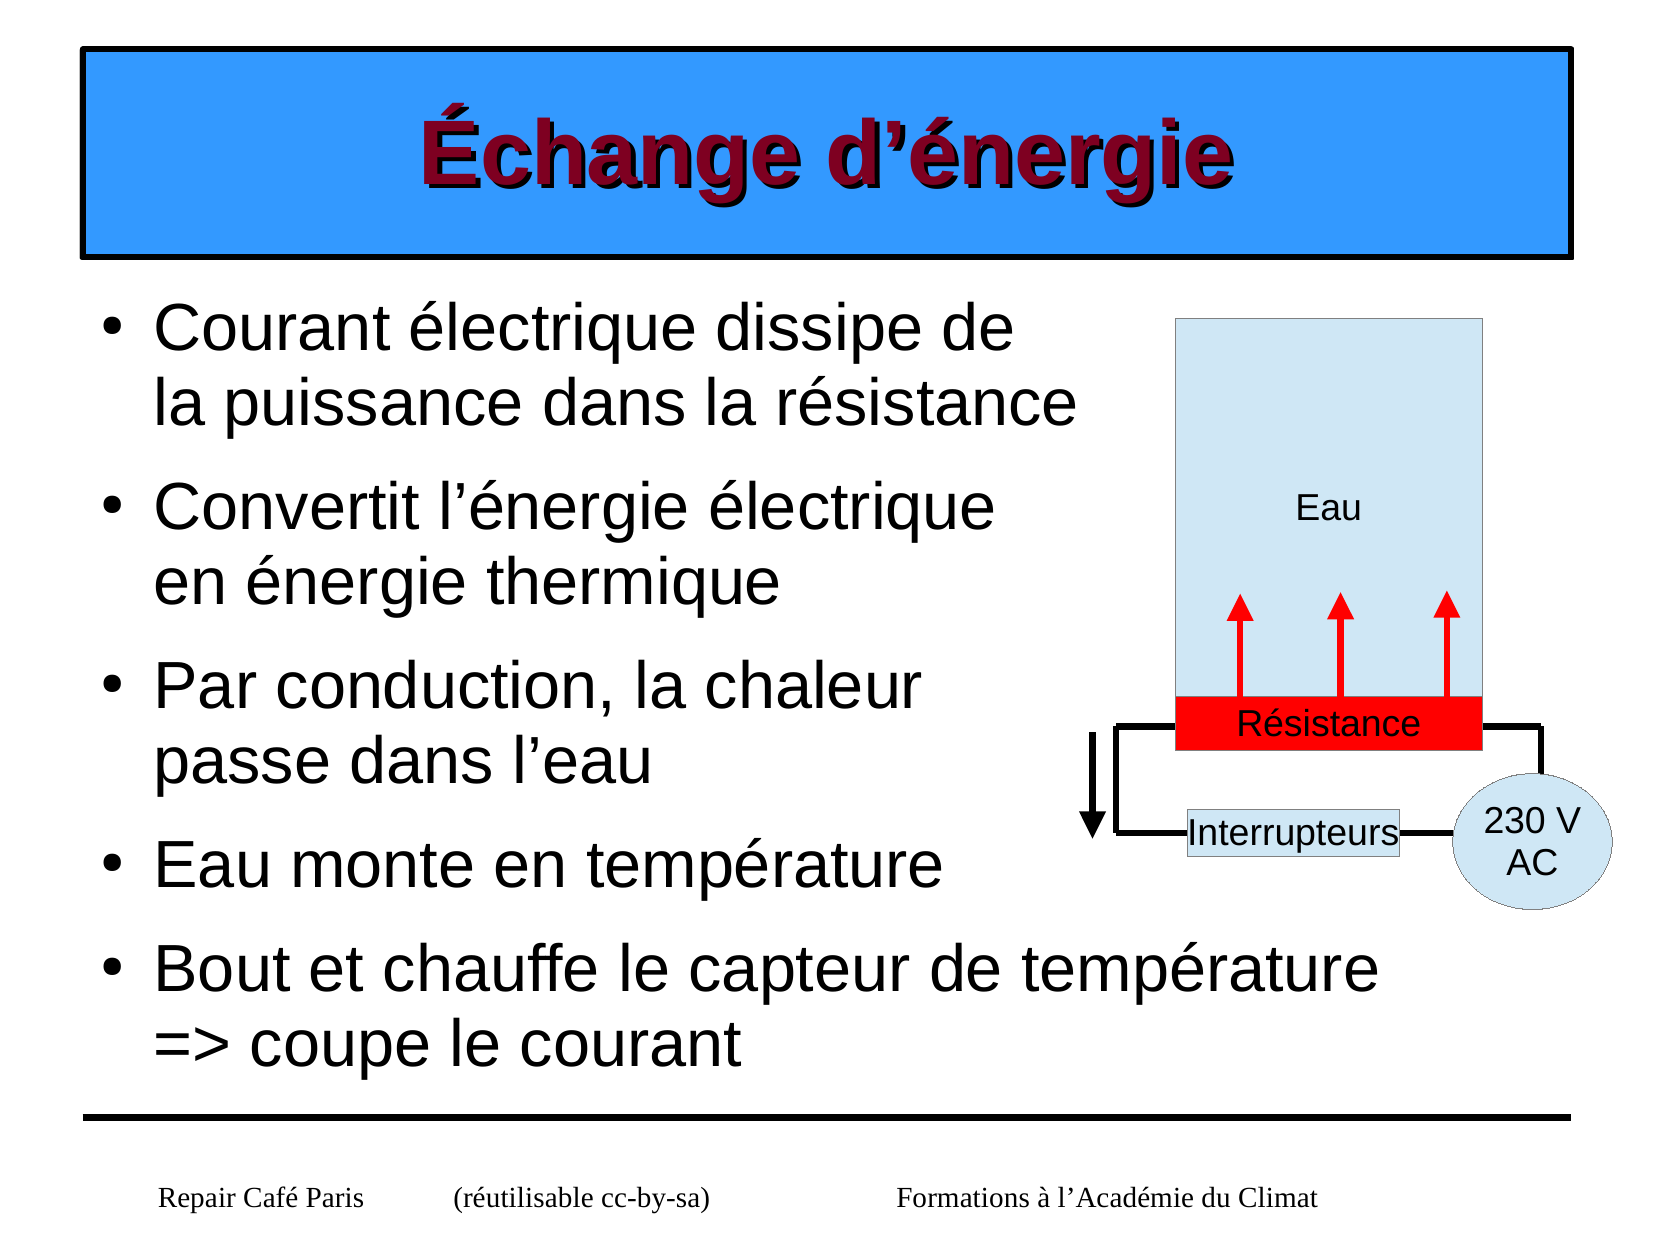

# Échange d’énergie
Courant électrique dissipe de
la puissance dans la résistance
Convertit l’énergie électrique
en énergie thermique
Par conduction, la chaleur
passe dans l’eau
Eau monte en température
Bout et chauffe le capteur de température
=> coupe le courant
Eau
Résistance
230 V
AC
Interrupteurs